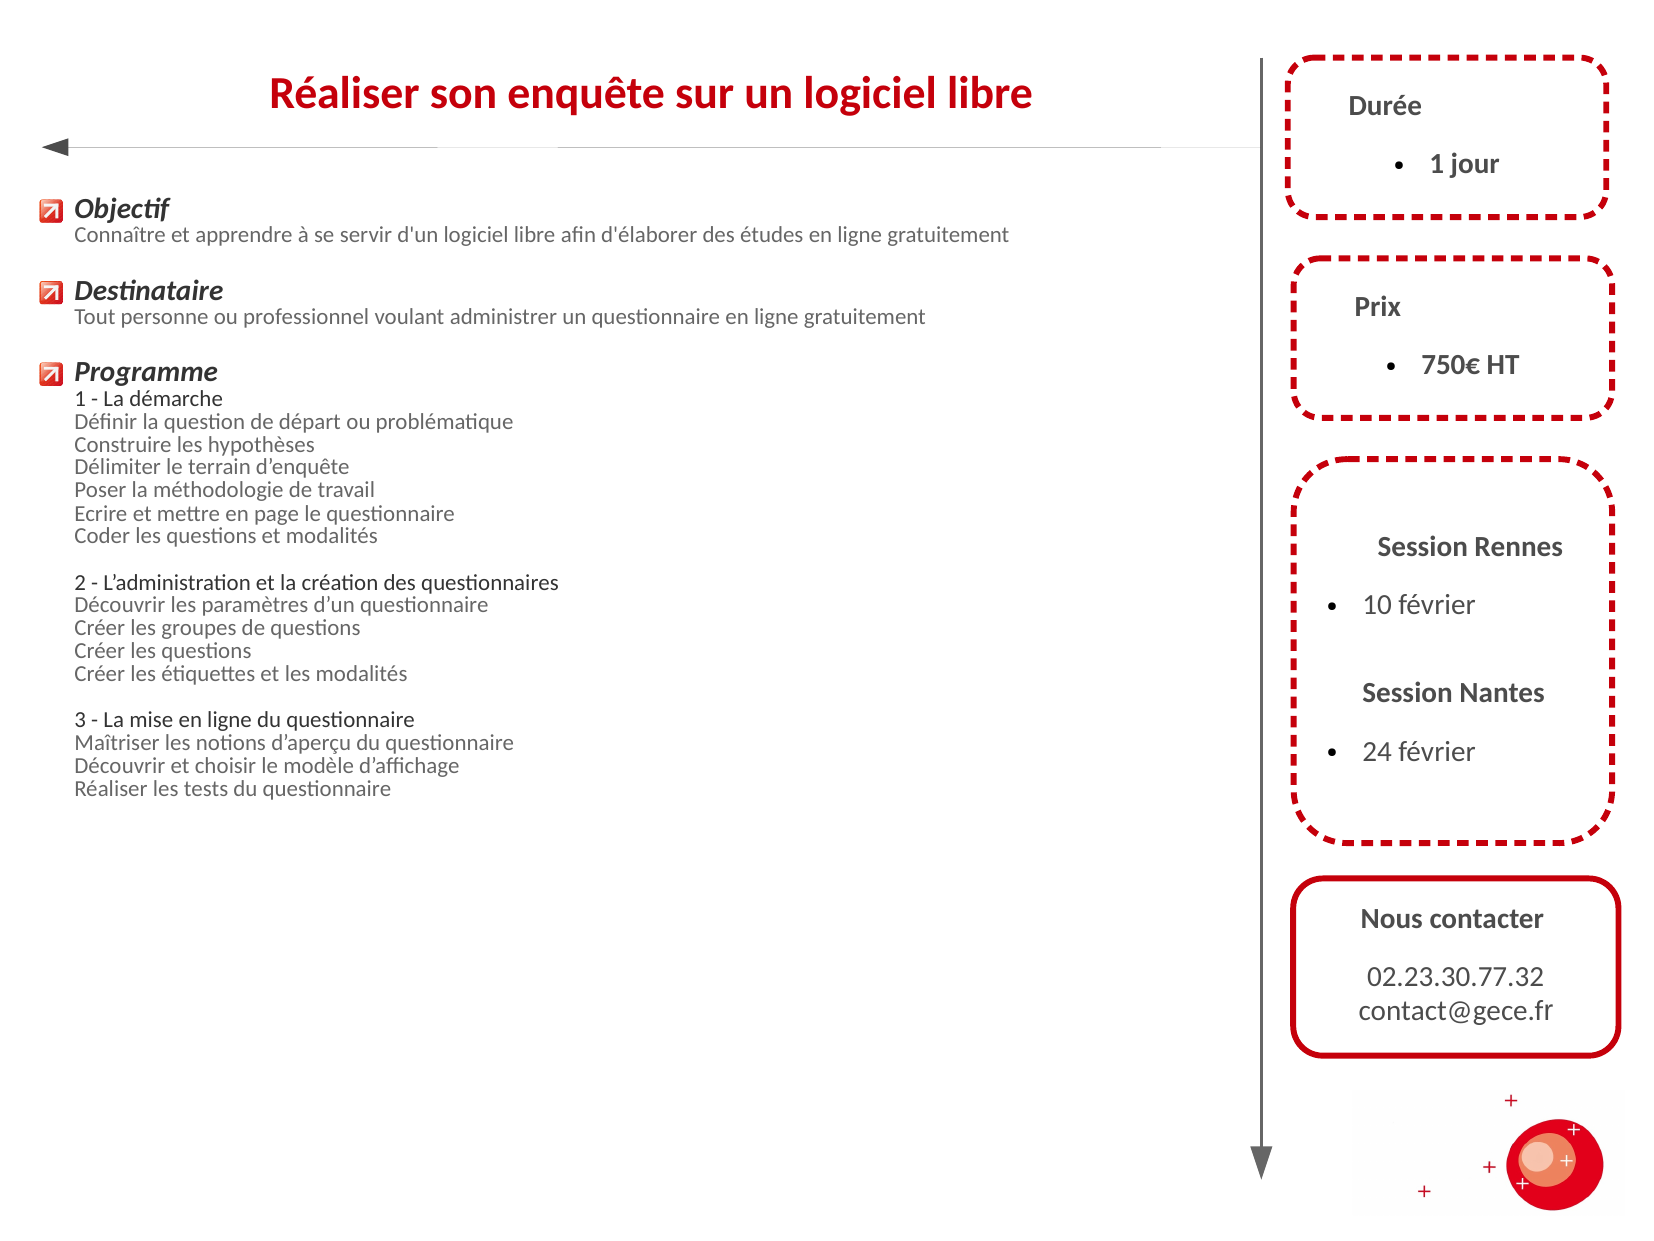

| Réaliser son enquête sur un logiciel libre |
| --- |
Durée
1 jour
| Objectif Connaître et apprendre à se servir d'un logiciel libre afin d'élaborer des études en ligne gratuitement  Destinataire Tout personne ou professionnel voulant administrer un questionnaire en ligne gratuitement Programme  1 - La démarche Définir la question de départ ou problématique Construire les hypothèses Délimiter le terrain d’enquête Poser la méthodologie de travail Ecrire et mettre en page le questionnaire Coder les questions et modalités 2 - L’administration et la création des questionnaires Découvrir les paramètres d’un questionnaire Créer les groupes de questions Créer les questions Créer les étiquettes et les modalités 3 - La mise en ligne du questionnaire Maîtriser les notions d’aperçu du questionnaire Découvrir et choisir le modèle d’affichage Réaliser les tests du questionnaire |
| --- |
Prix
750€ HT
Session Rennes
10 février
Session Nantes
24 février
Nous contacter
02.23.30.77.32
contact@gece.fr